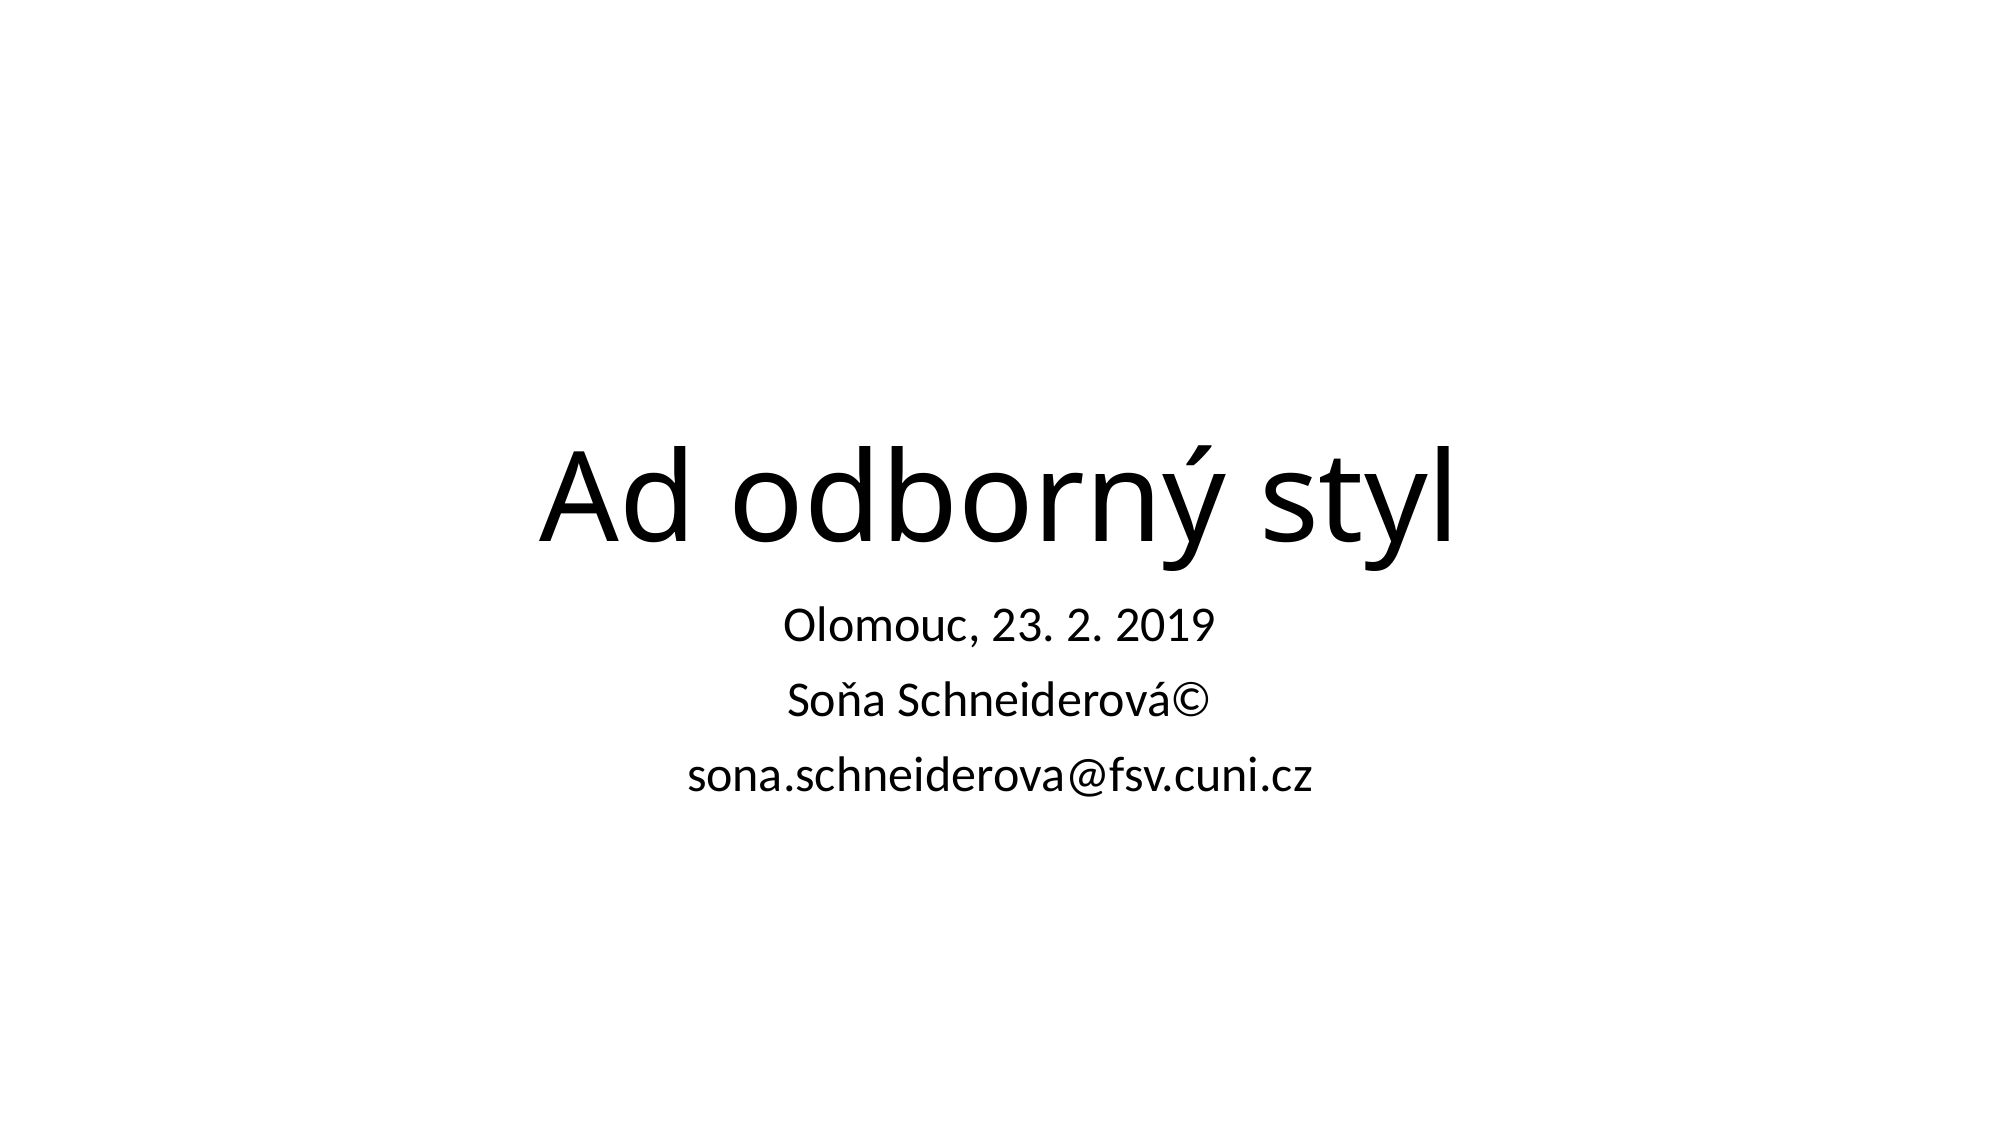

# Ad odborný styl
Olomouc, 23. 2. 2019
Soňa Schneiderová©
sona.schneiderova@fsv.cuni.cz